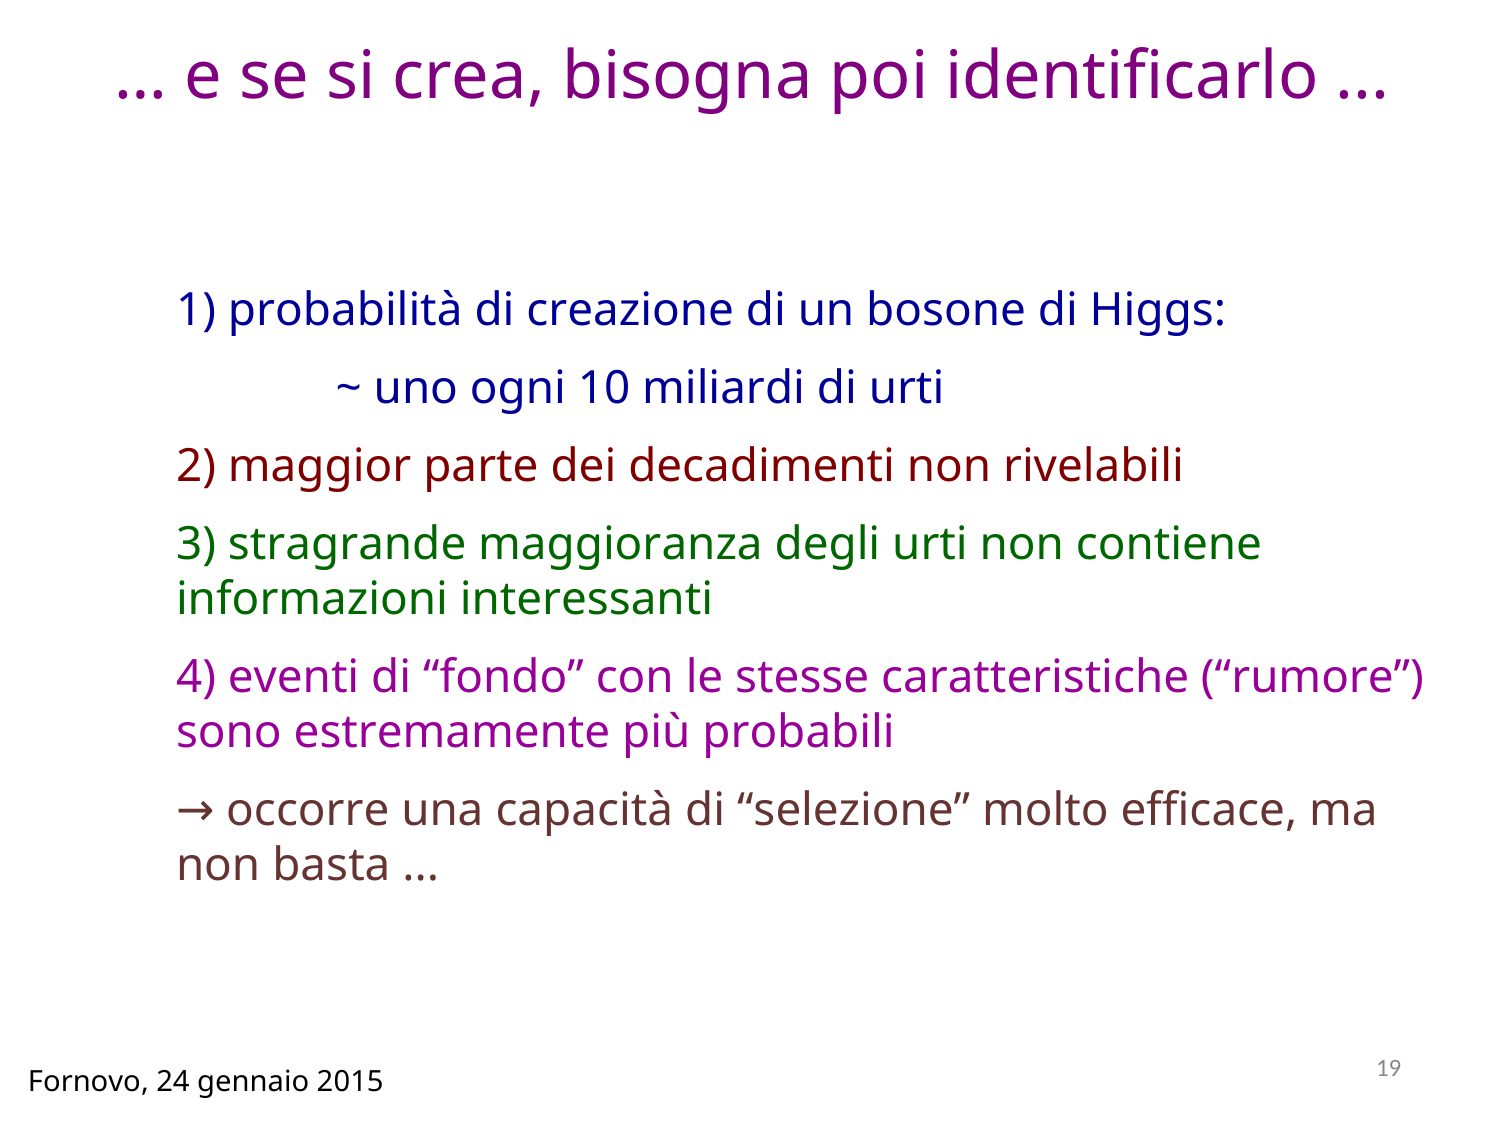

… e se si crea, bisogna poi identificarlo ...
1) probabilità di creazione di un bosone di Higgs:
~ uno ogni 10 miliardi di urti
2) maggior parte dei decadimenti non rivelabili
3) stragrande maggioranza degli urti non contiene informazioni interessanti
4) eventi di “fondo” con le stesse caratteristiche (“rumore”) sono estremamente più probabili
→ occorre una capacità di “selezione” molto efficace, ma non basta ...
19